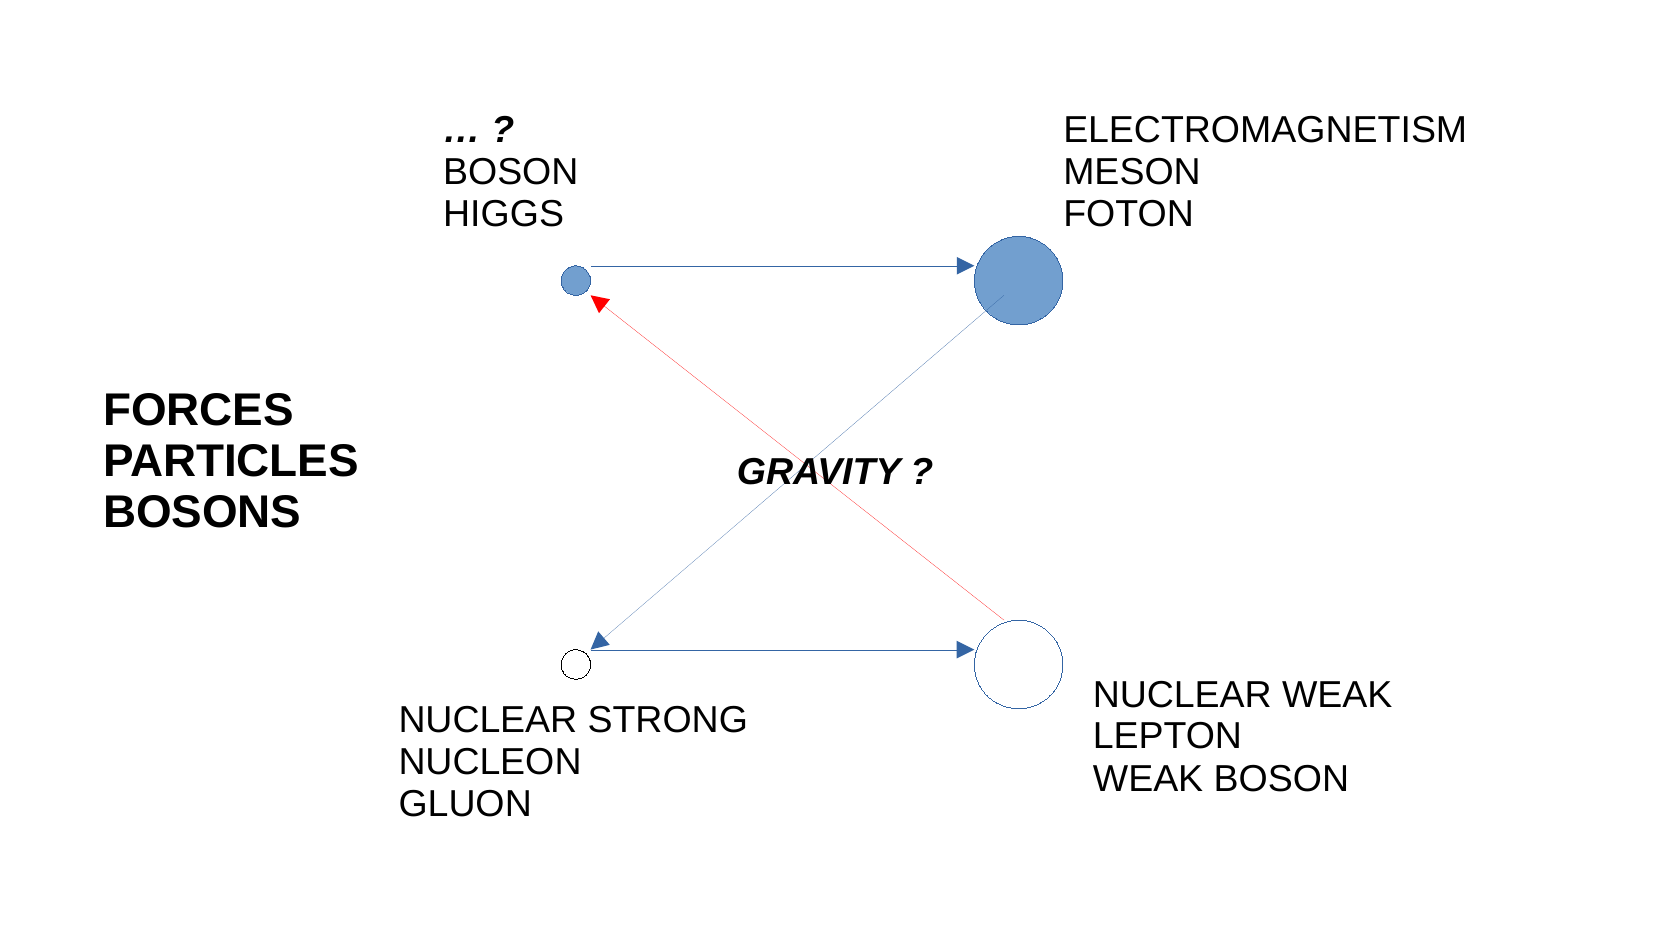

… ?
BOSON
HIGGS
ELECTROMAGNETISM
MESON
FOTON
FORCES
PARTICLES
BOSONS
GRAVITY ?
NUCLEAR WEAK
LEPTON
WEAK BOSON
NUCLEAR STRONG
NUCLEON
GLUON